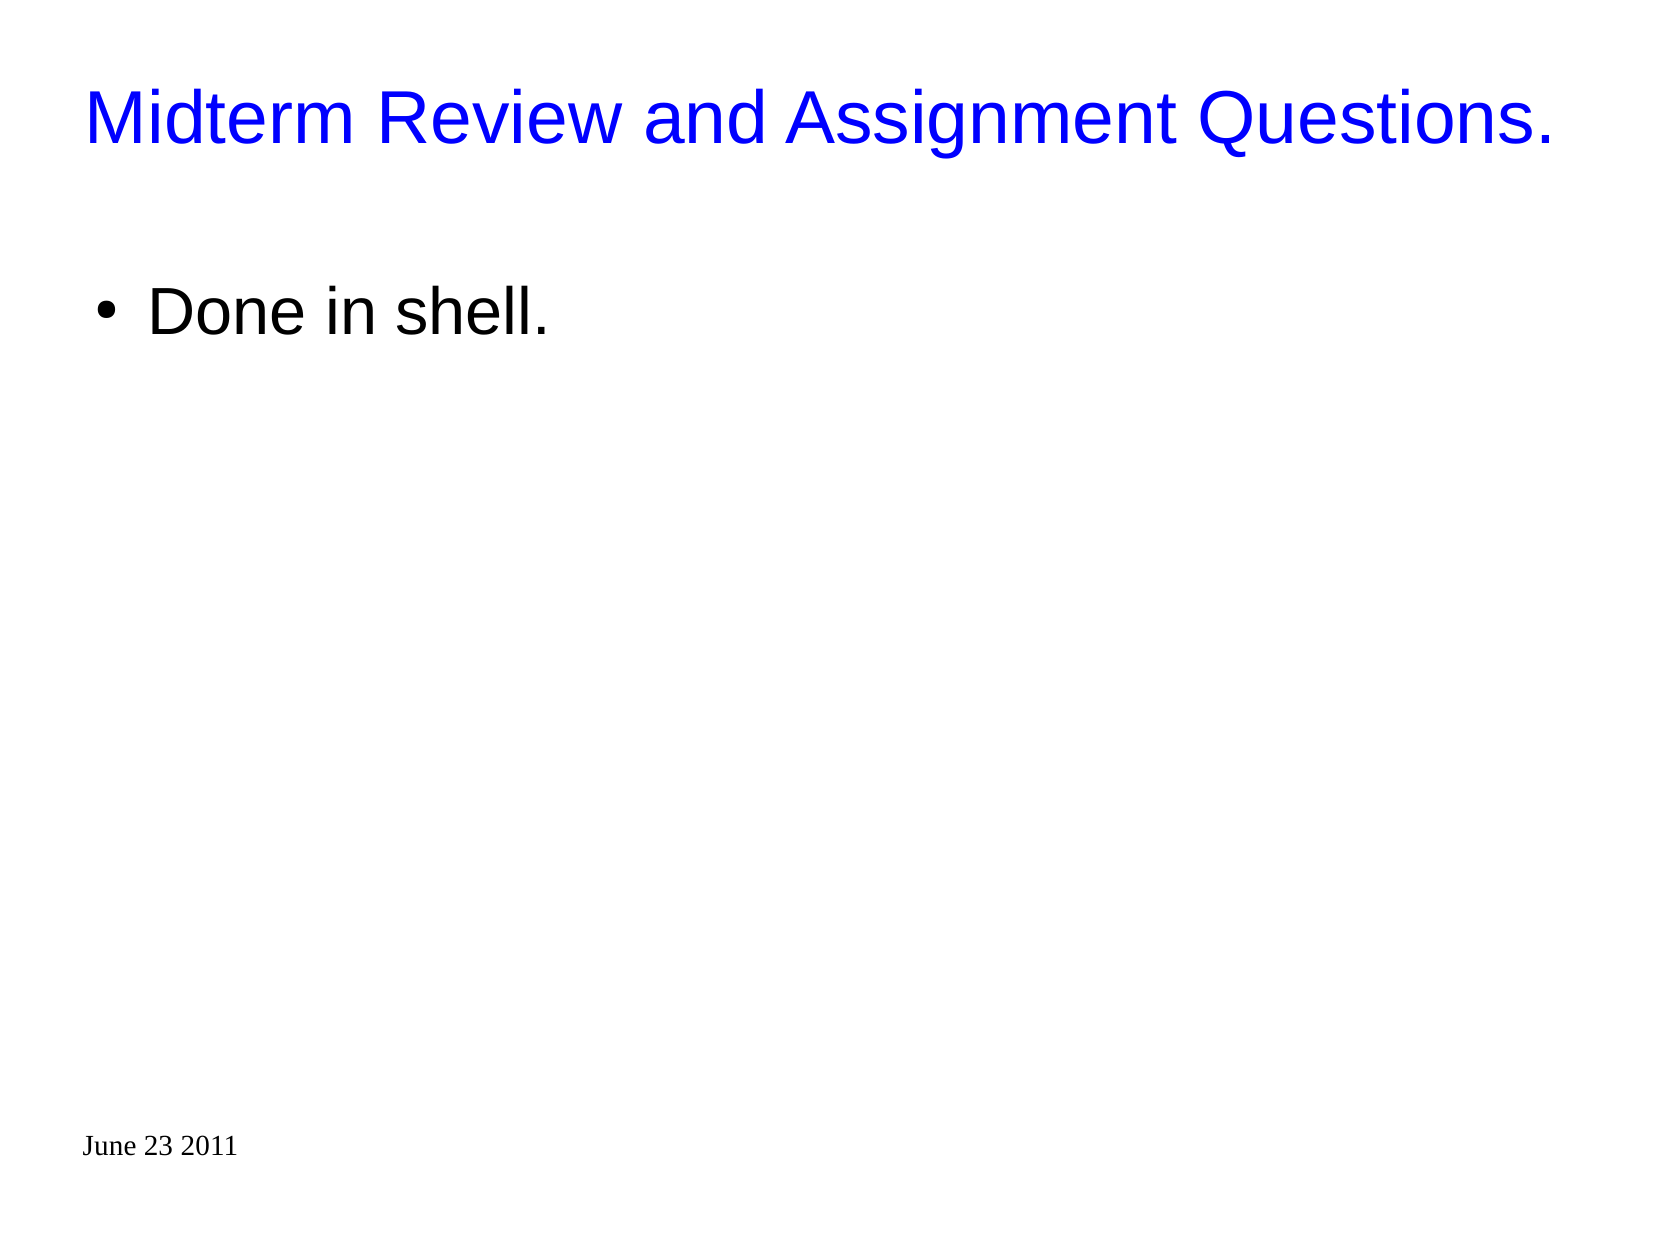

# Midterm Review and Assignment Questions.
Done in shell.
June 23 2011